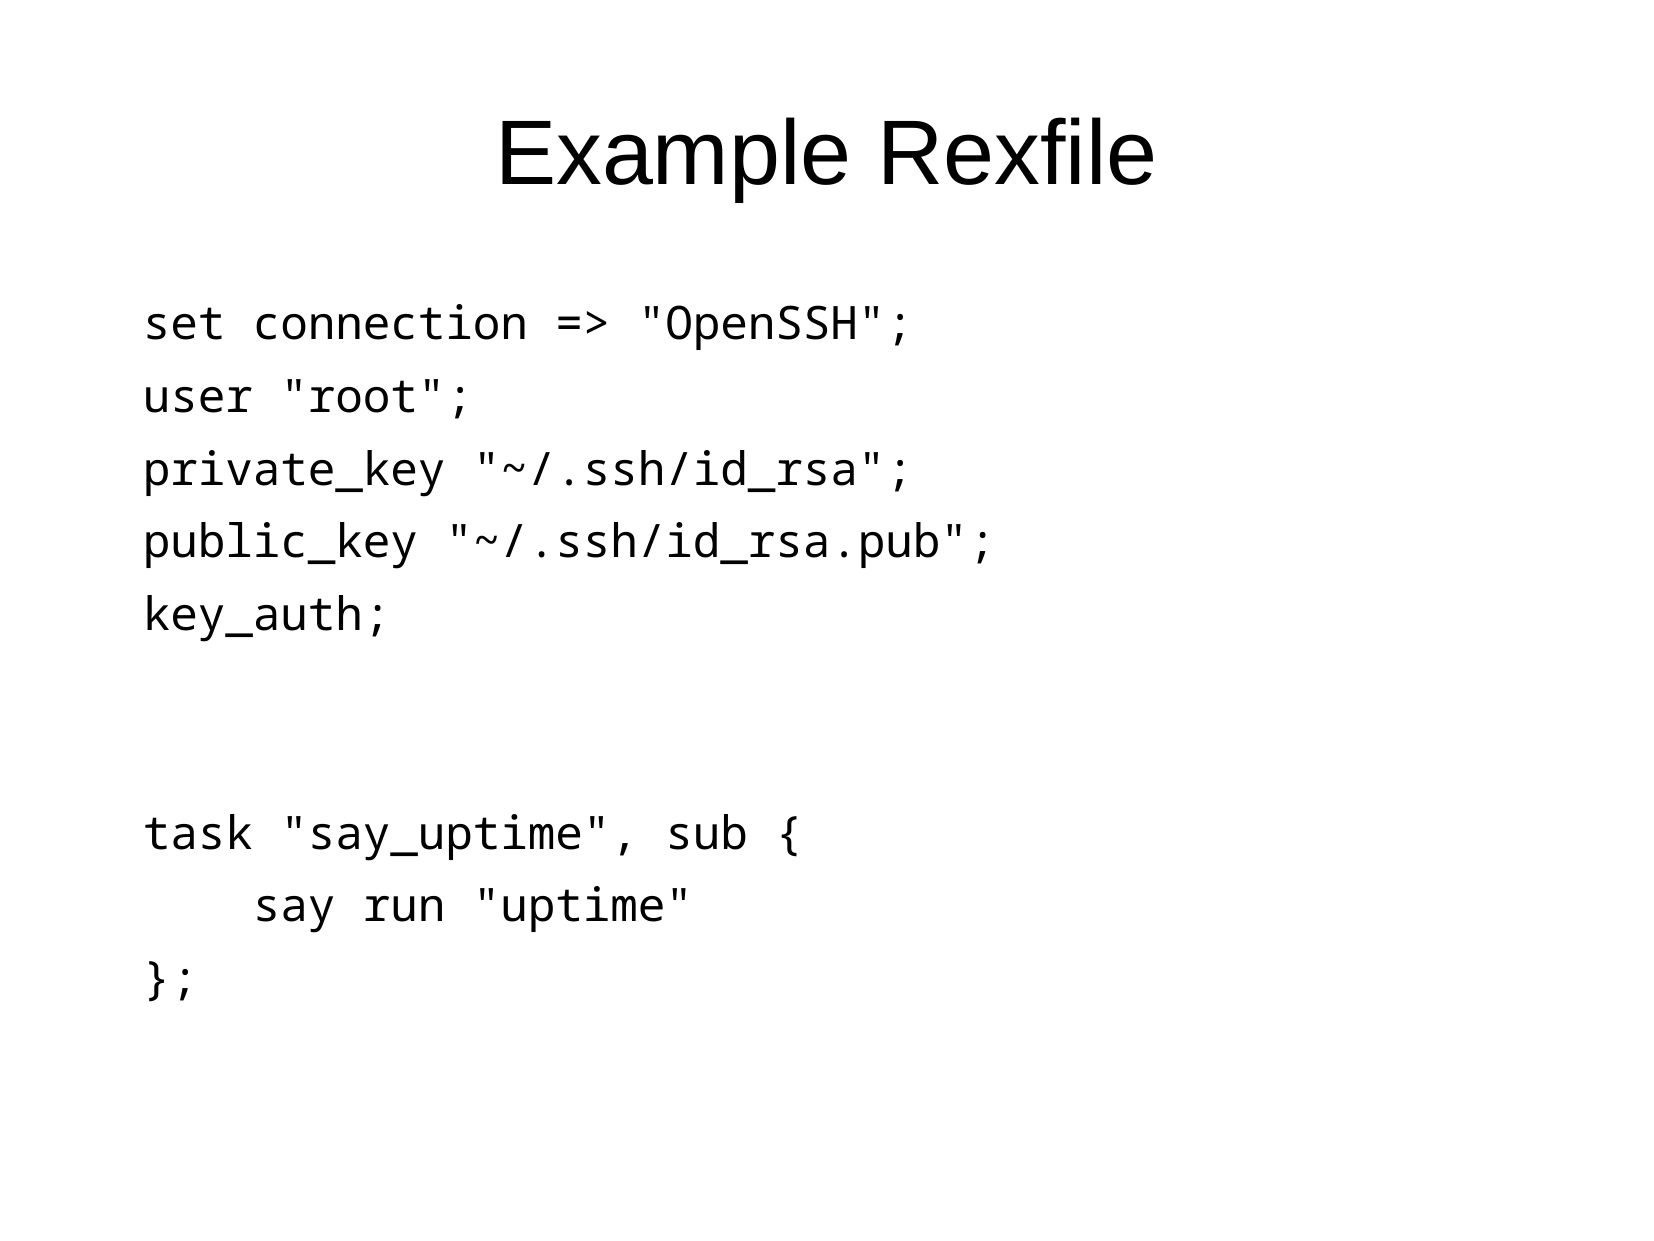

# Example Rexfile
set connection => "OpenSSH";
user "root";
private_key "~/.ssh/id_rsa";
public_key "~/.ssh/id_rsa.pub";
key_auth;
task "say_uptime", sub {
 say run "uptime"
};